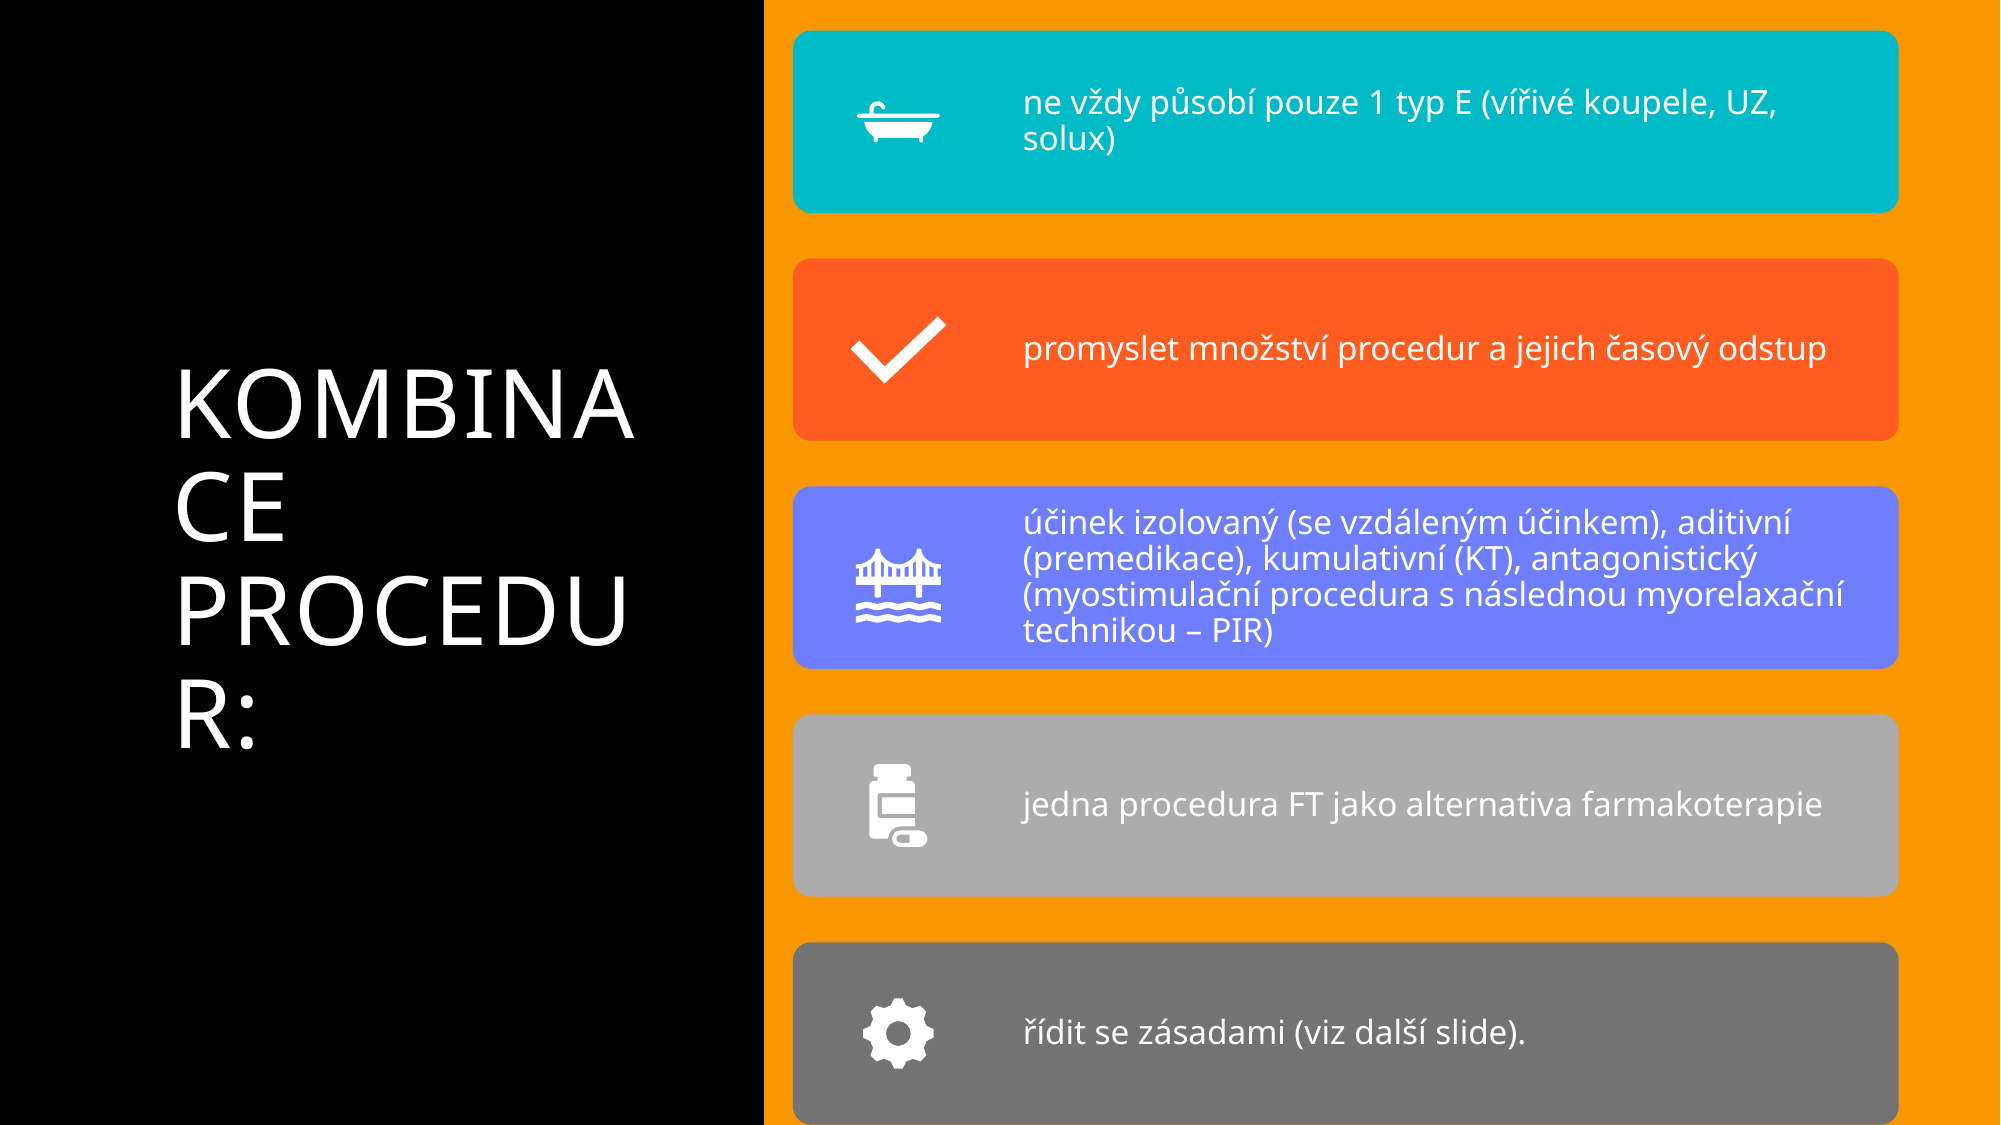

ne vždy působí pouze 1 typ E (vířivé koupele, UZ, solux)
promyslet množství procedur a jejich časový odstup
účinek izolovaný (se vzdáleným účinkem), aditivní (premedikace), kumulativní (KT), antagonistický (myostimulační procedura s následnou myorelaxační technikou – PIR)
jedna procedura FT jako alternativa farmakoterapie
řídit se zásadami (viz další slide).
# Kombinace procedur: